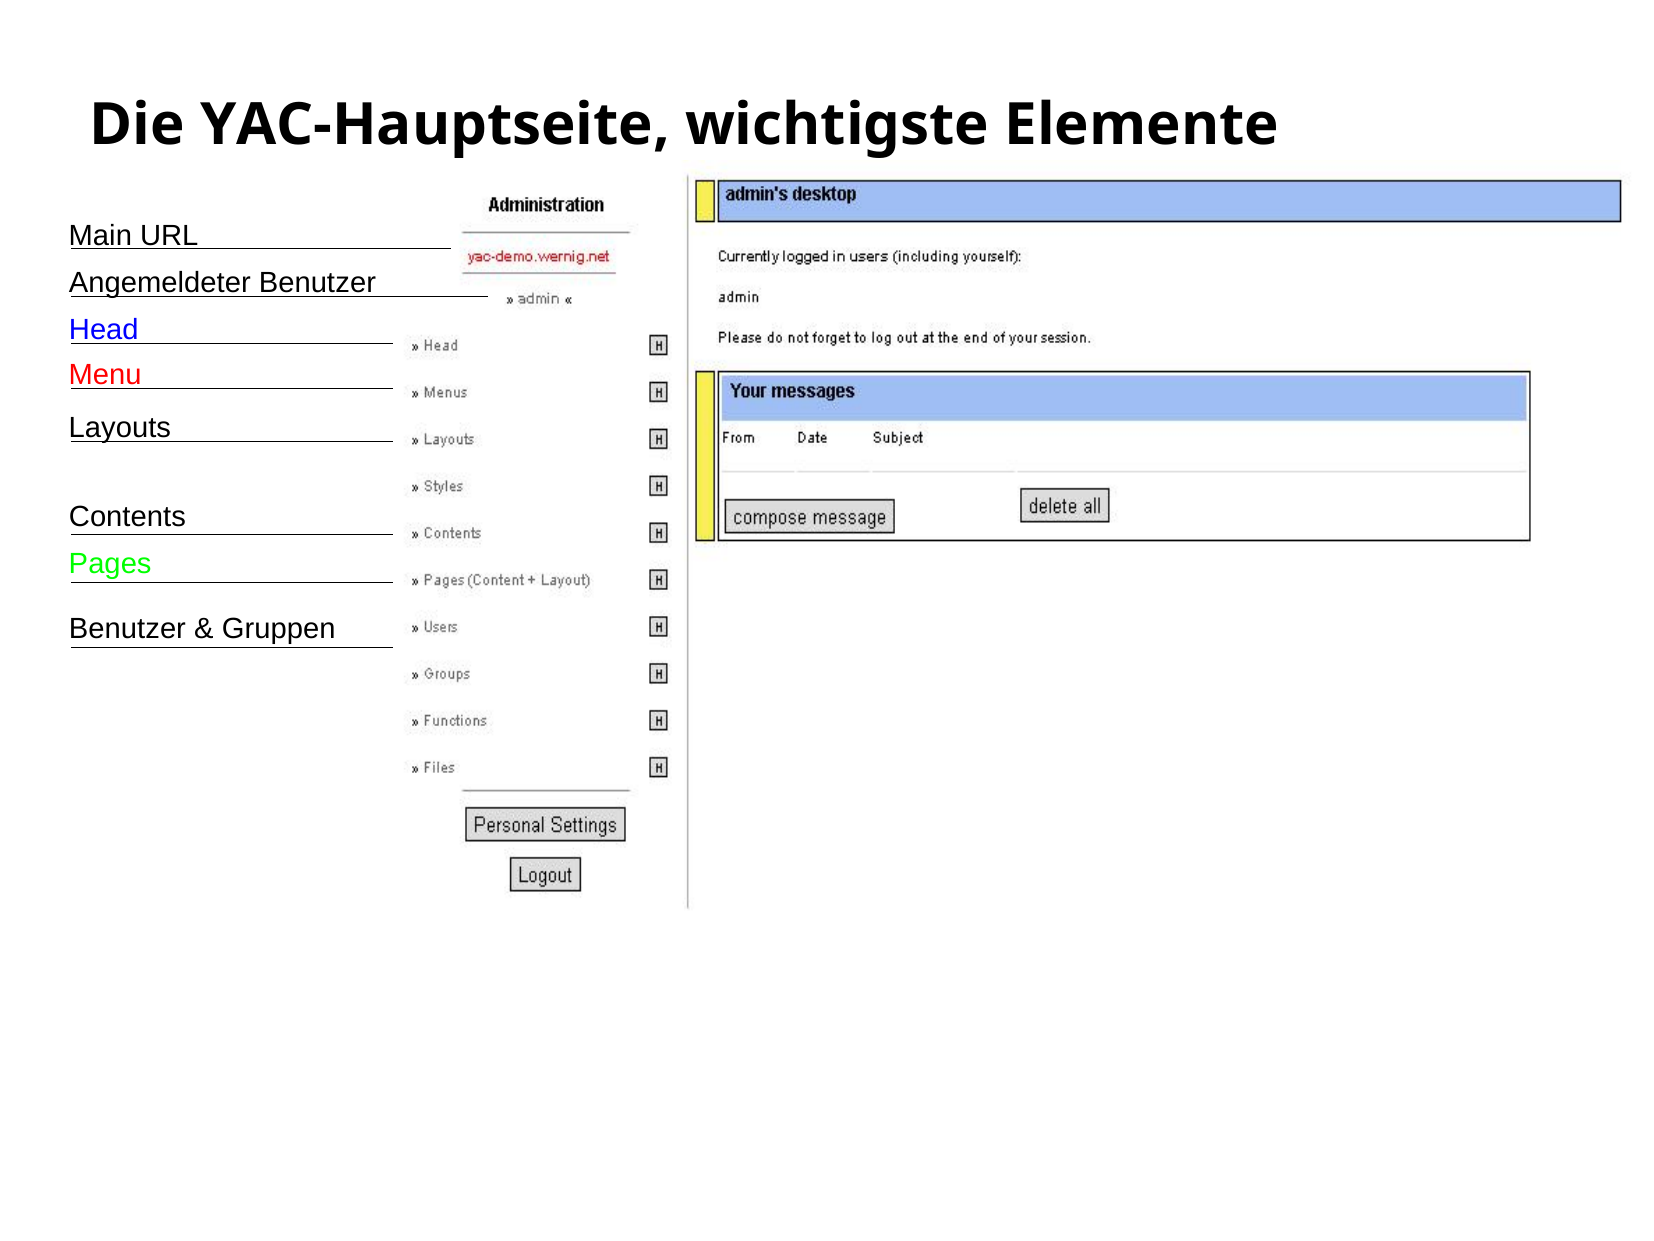

Die YAC-Hauptseite, wichtigste Elemente
Main URL
Angemeldeter Benutzer
Head
Menu
Layouts
Contents
Pages
Benutzer & Gruppen